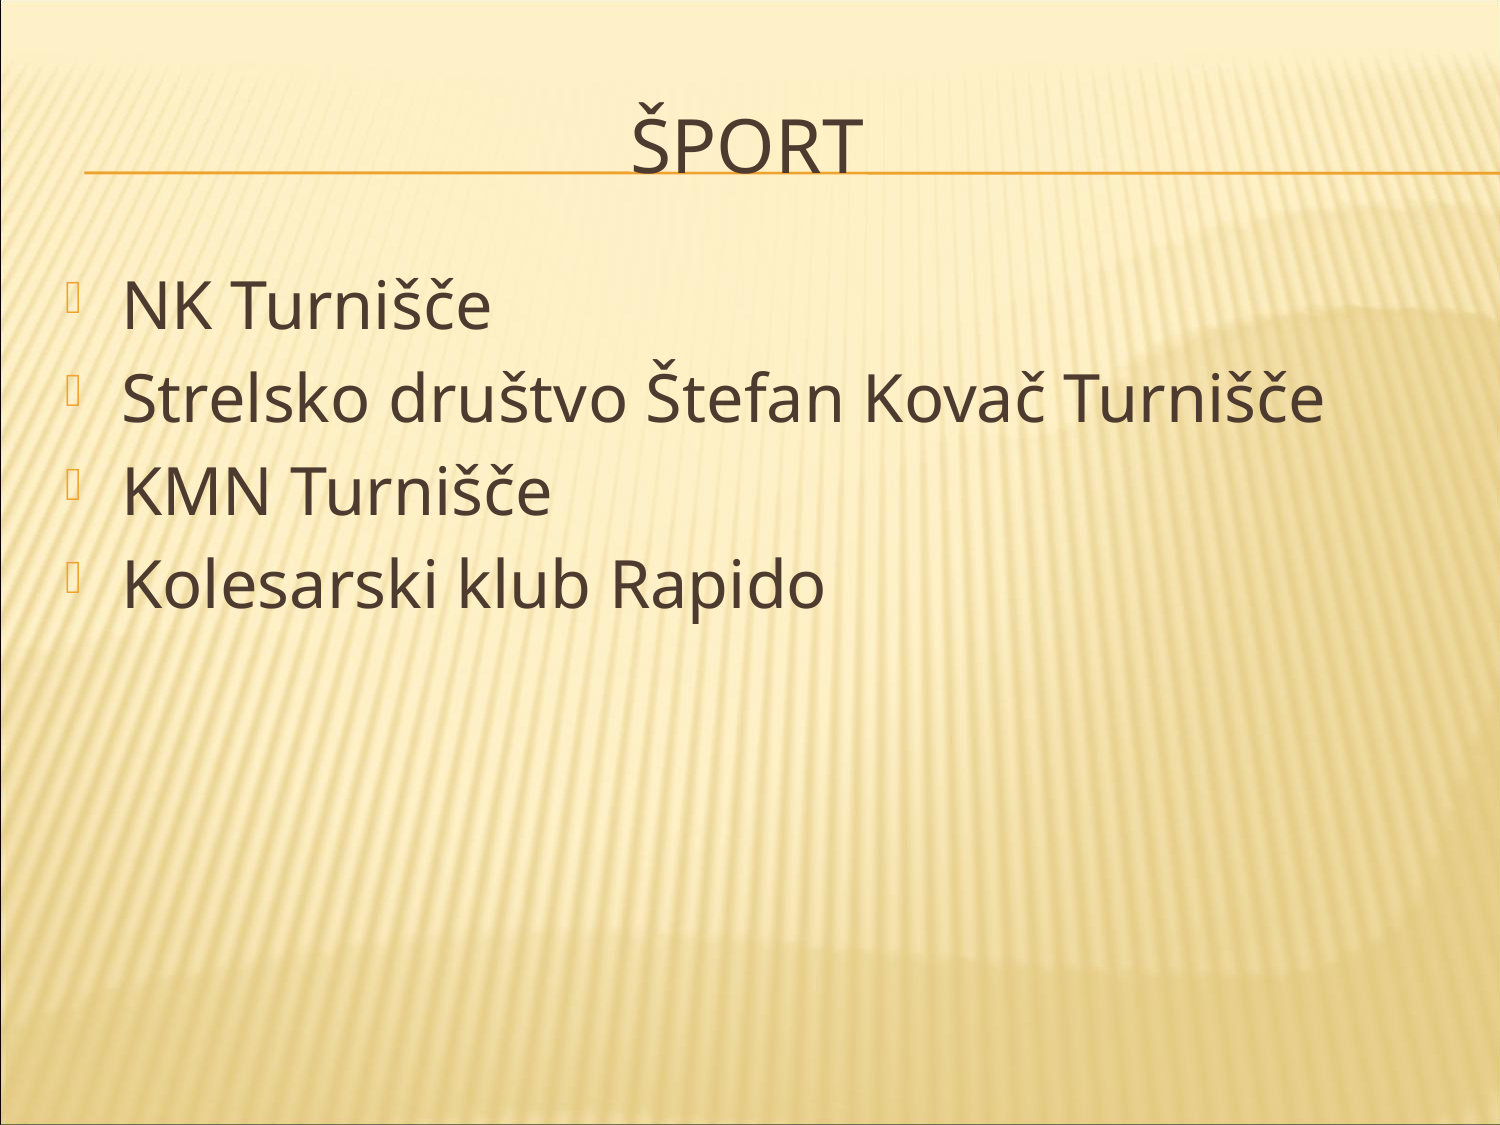

# ŠPORT
NK Turnišče
Strelsko društvo Štefan Kovač Turnišče
KMN Turnišče
Kolesarski klub Rapido